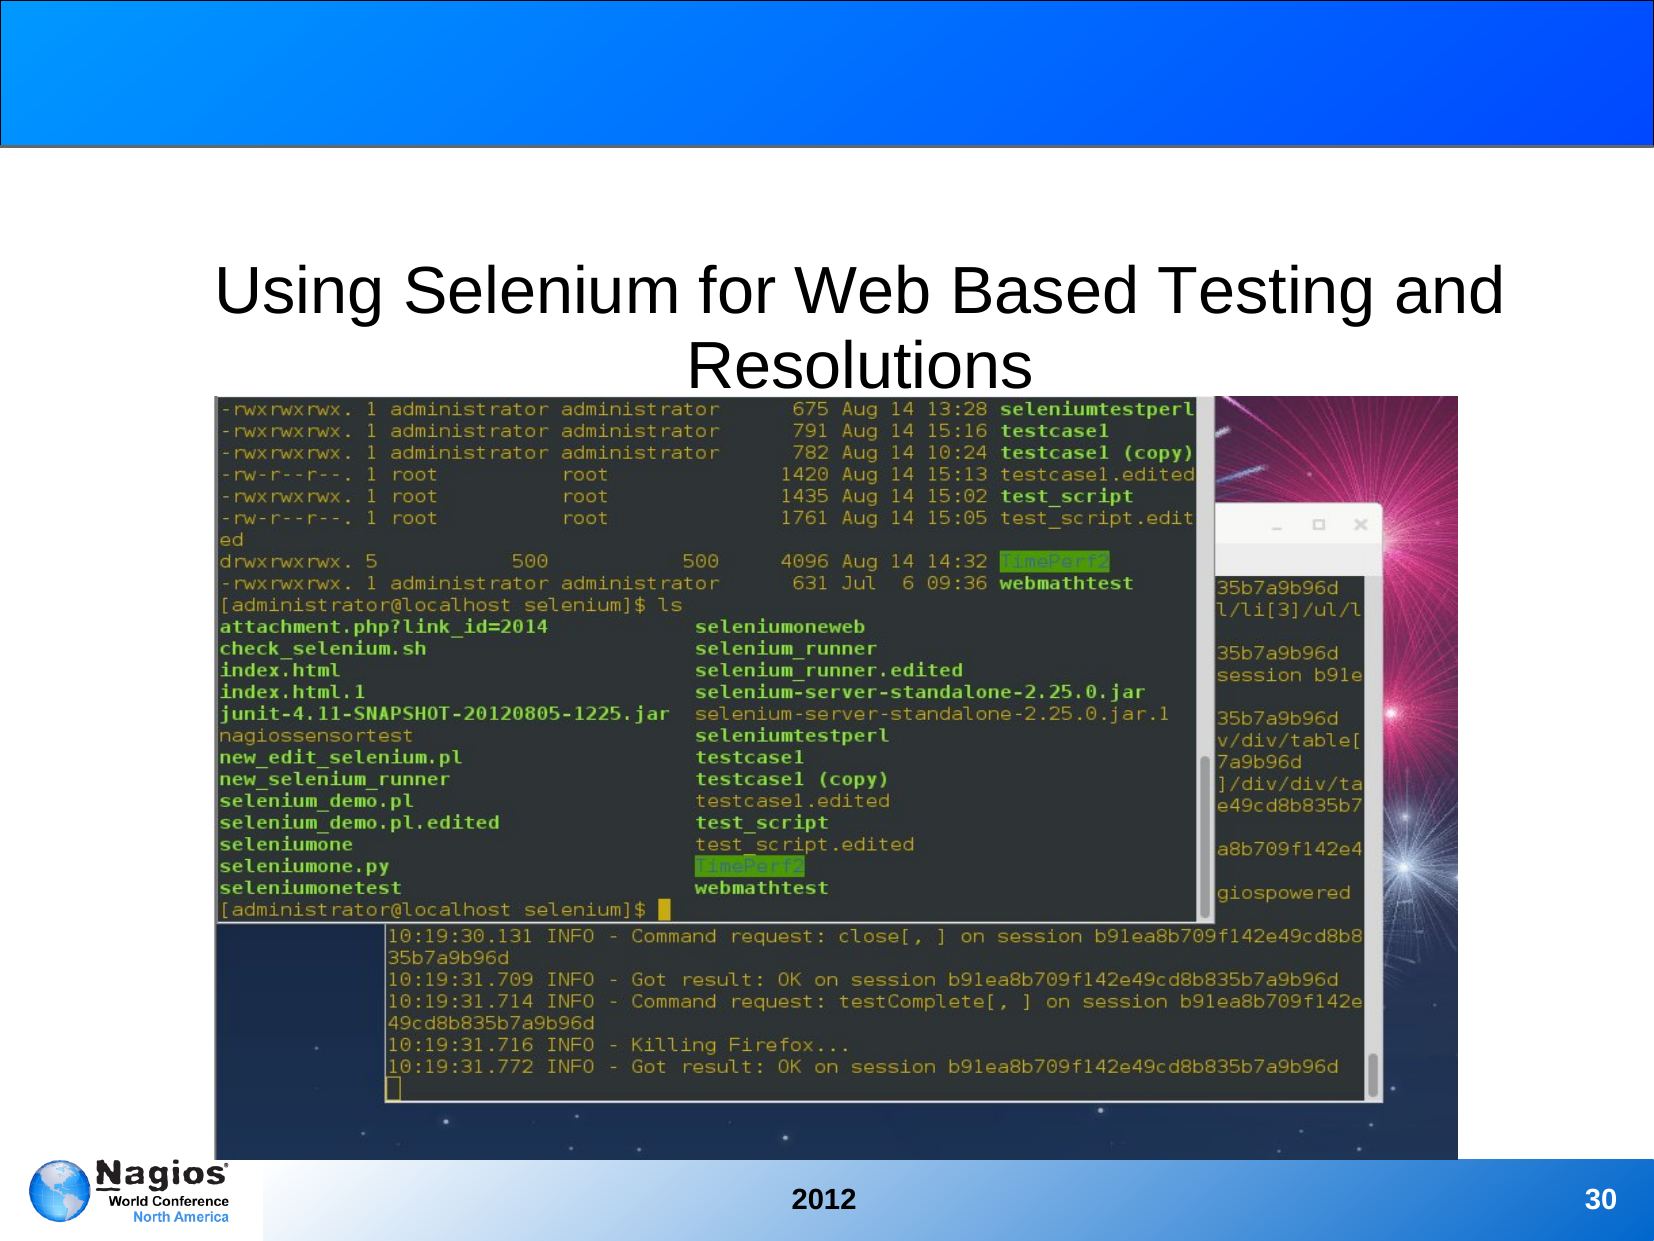

# Using Selenium for Web Based Testing and Resolutions
2011
30